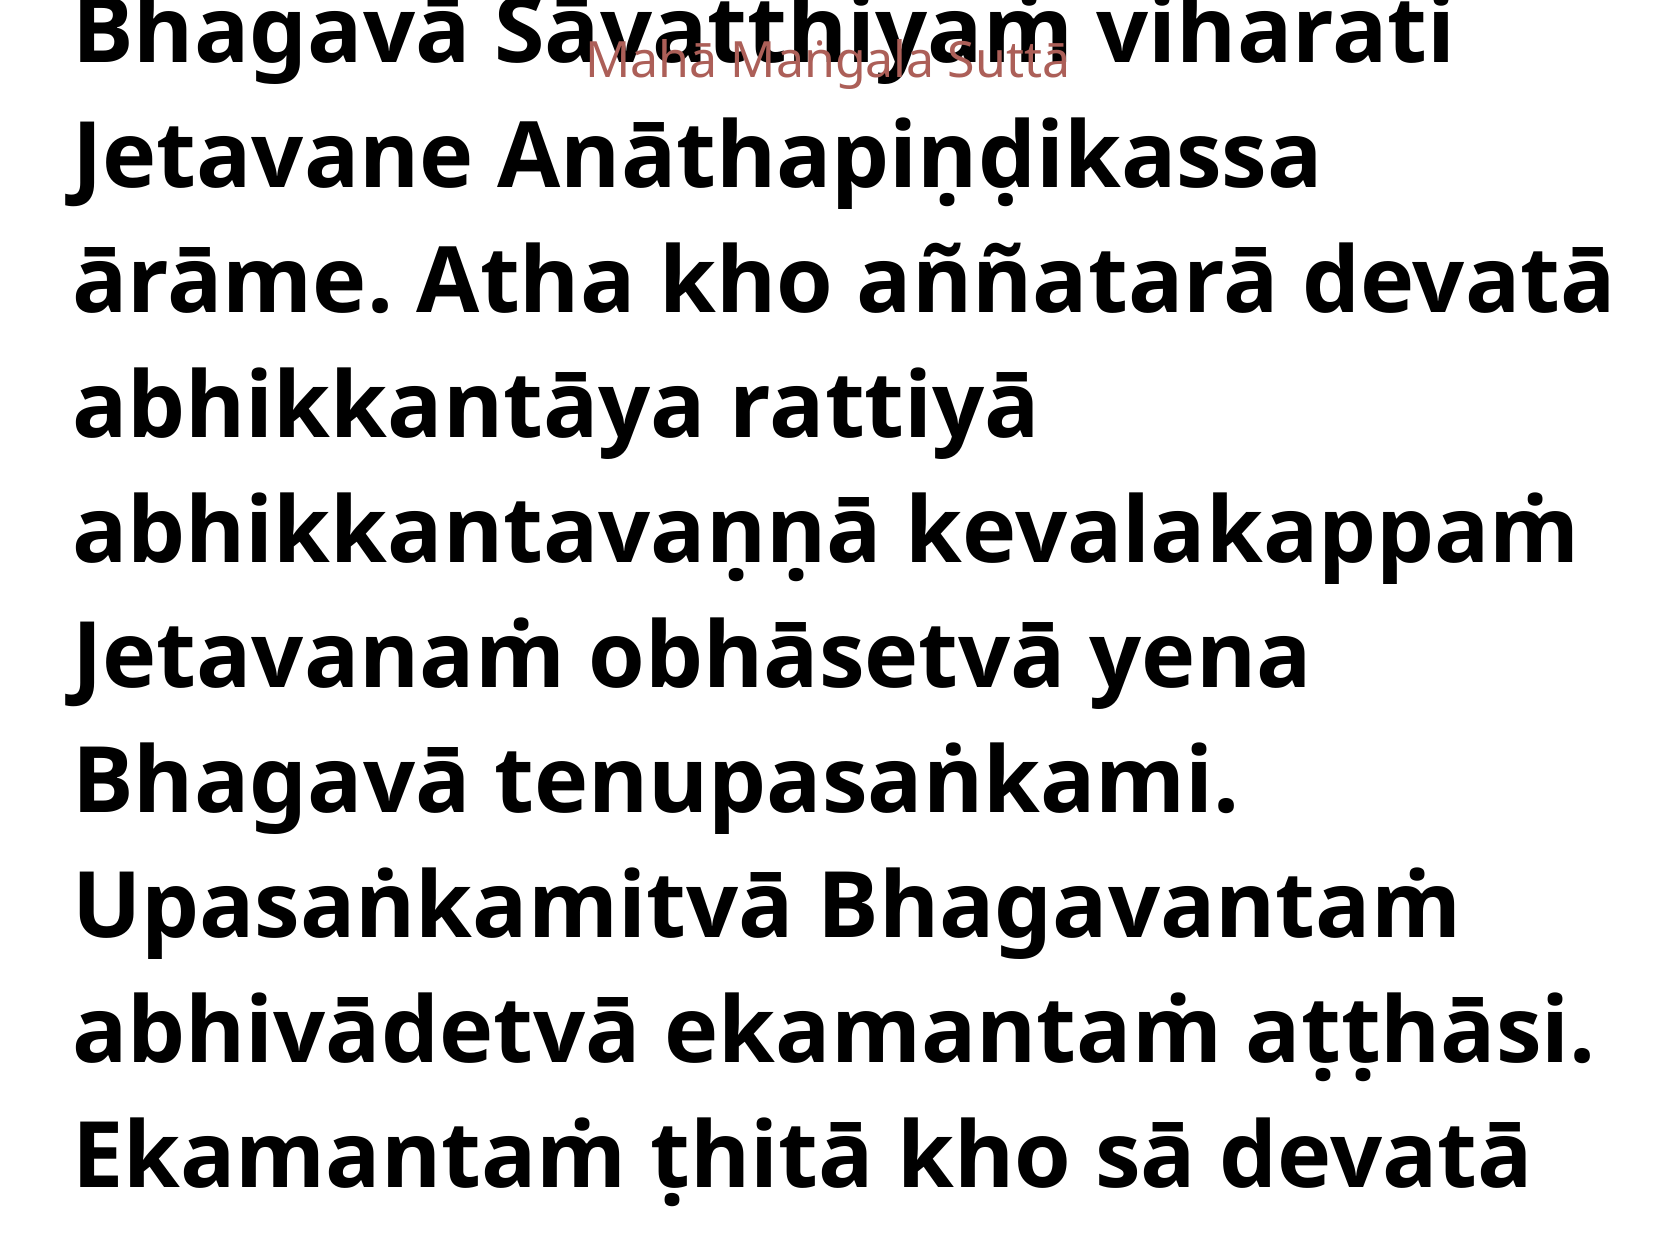

Evaṁ me sutaṁ. Ekaṁ samayaṁ Bhagavā Sāvatthiyaṁ viharati Jetavane Anāthapiṇḍikassa ārāme. Atha kho aññatarā devatā abhikkantāya rattiyā abhikkantavaṇṇā kevalakappaṁ Jetavanaṁ obhāsetvā yena Bhagavā tenupasaṅkami. Upasaṅkamitvā Bhagavantaṁ abhivādetvā ekamantaṁ aṭṭhāsi. Ekamantaṁ ṭhitā kho sā devatā Bhagavantaṁ gāthāya ajjhabhāsi.
Mahā Maṅgala Suttā